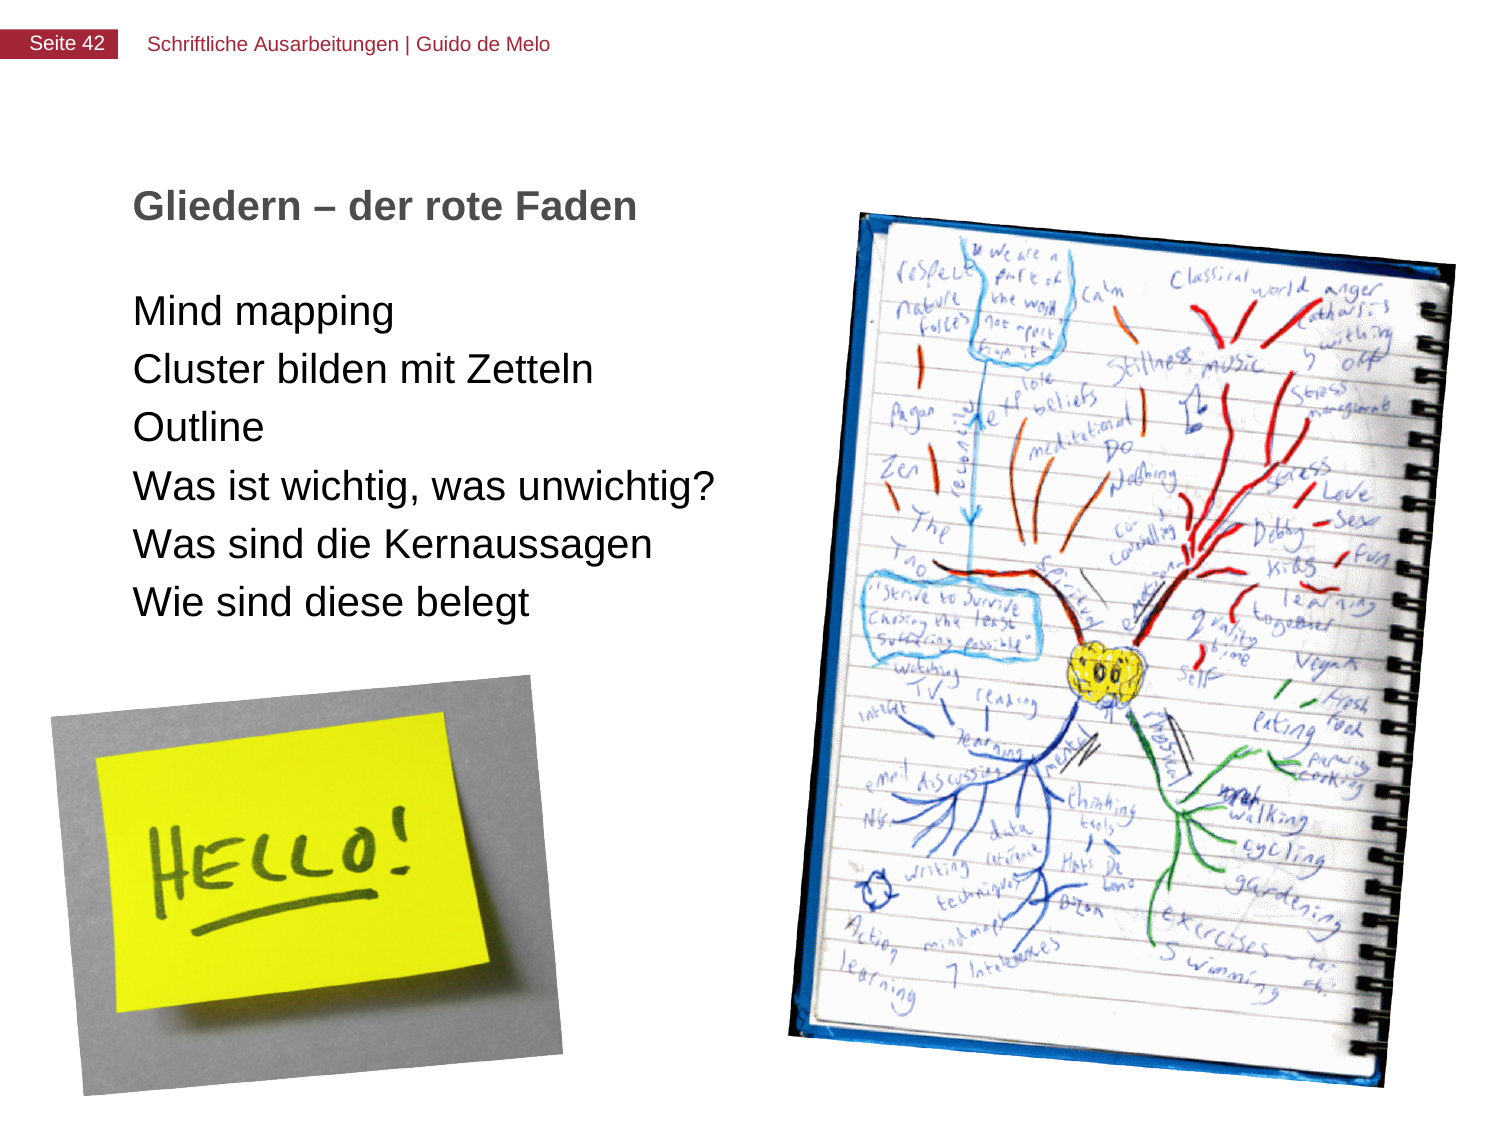

# Gliedern – der rote Faden
Mind mapping
Cluster bilden mit Zetteln
Outline
Was ist wichtig, was unwichtig?
Was sind die Kernaussagen
Wie sind diese belegt